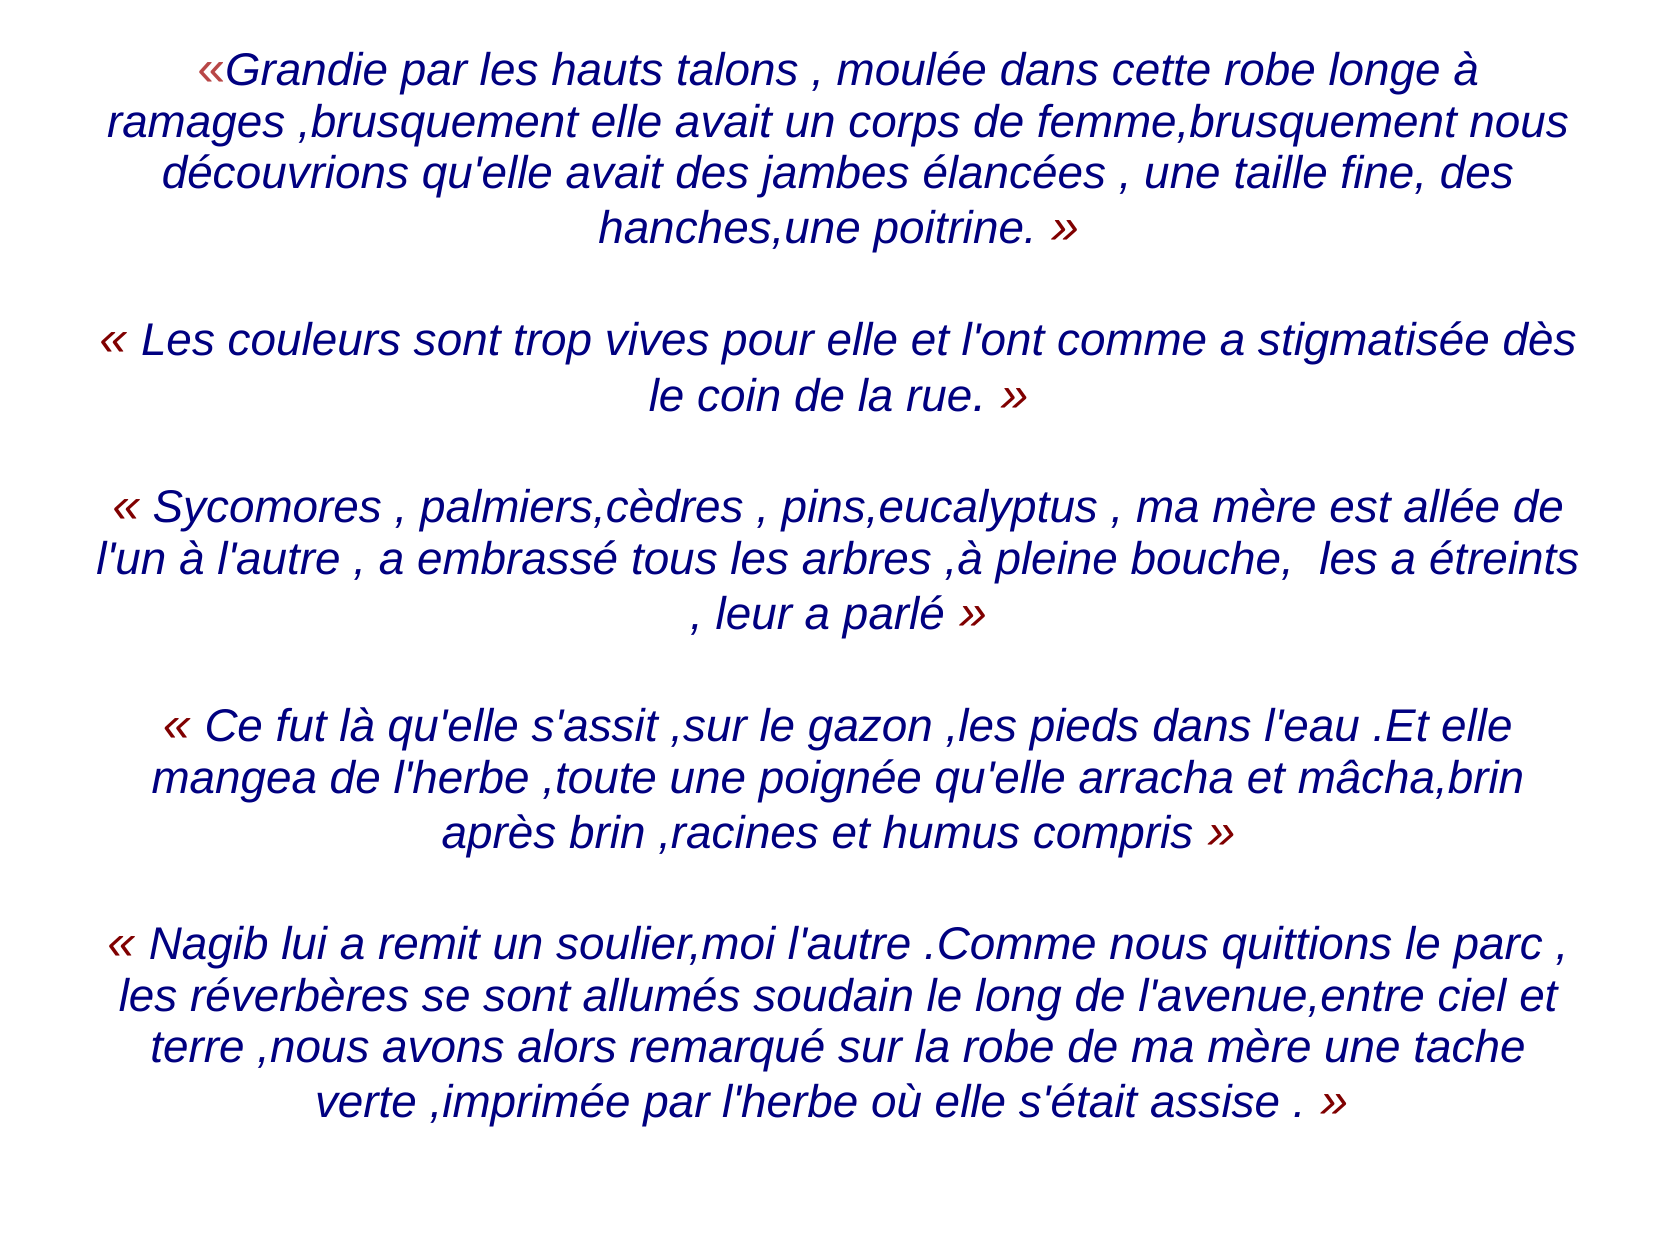

# «Grandie par les hauts talons , moulée dans cette robe longe à ramages ,brusquement elle avait un corps de femme,brusquement nous découvrions qu'elle avait des jambes élancées , une taille fine, des hanches,une poitrine. »
« Les couleurs sont trop vives pour elle et l'ont comme a stigmatisée dès le coin de la rue. »
« Sycomores , palmiers,cèdres , pins,eucalyptus , ma mère est allée de l'un à l'autre , a embrassé tous les arbres ,à pleine bouche, les a étreints , leur a parlé »
« Ce fut là qu'elle s'assit ,sur le gazon ,les pieds dans l'eau .Et elle mangea de l'herbe ,toute une poignée qu'elle arracha et mâcha,brin après brin ,racines et humus compris »
« Nagib lui a remit un soulier,moi l'autre .Comme nous quittions le parc , les réverbères se sont allumés soudain le long de l'avenue,entre ciel et terre ,nous avons alors remarqué sur la robe de ma mère une tache verte ,imprimée par l'herbe où elle s'était assise . »